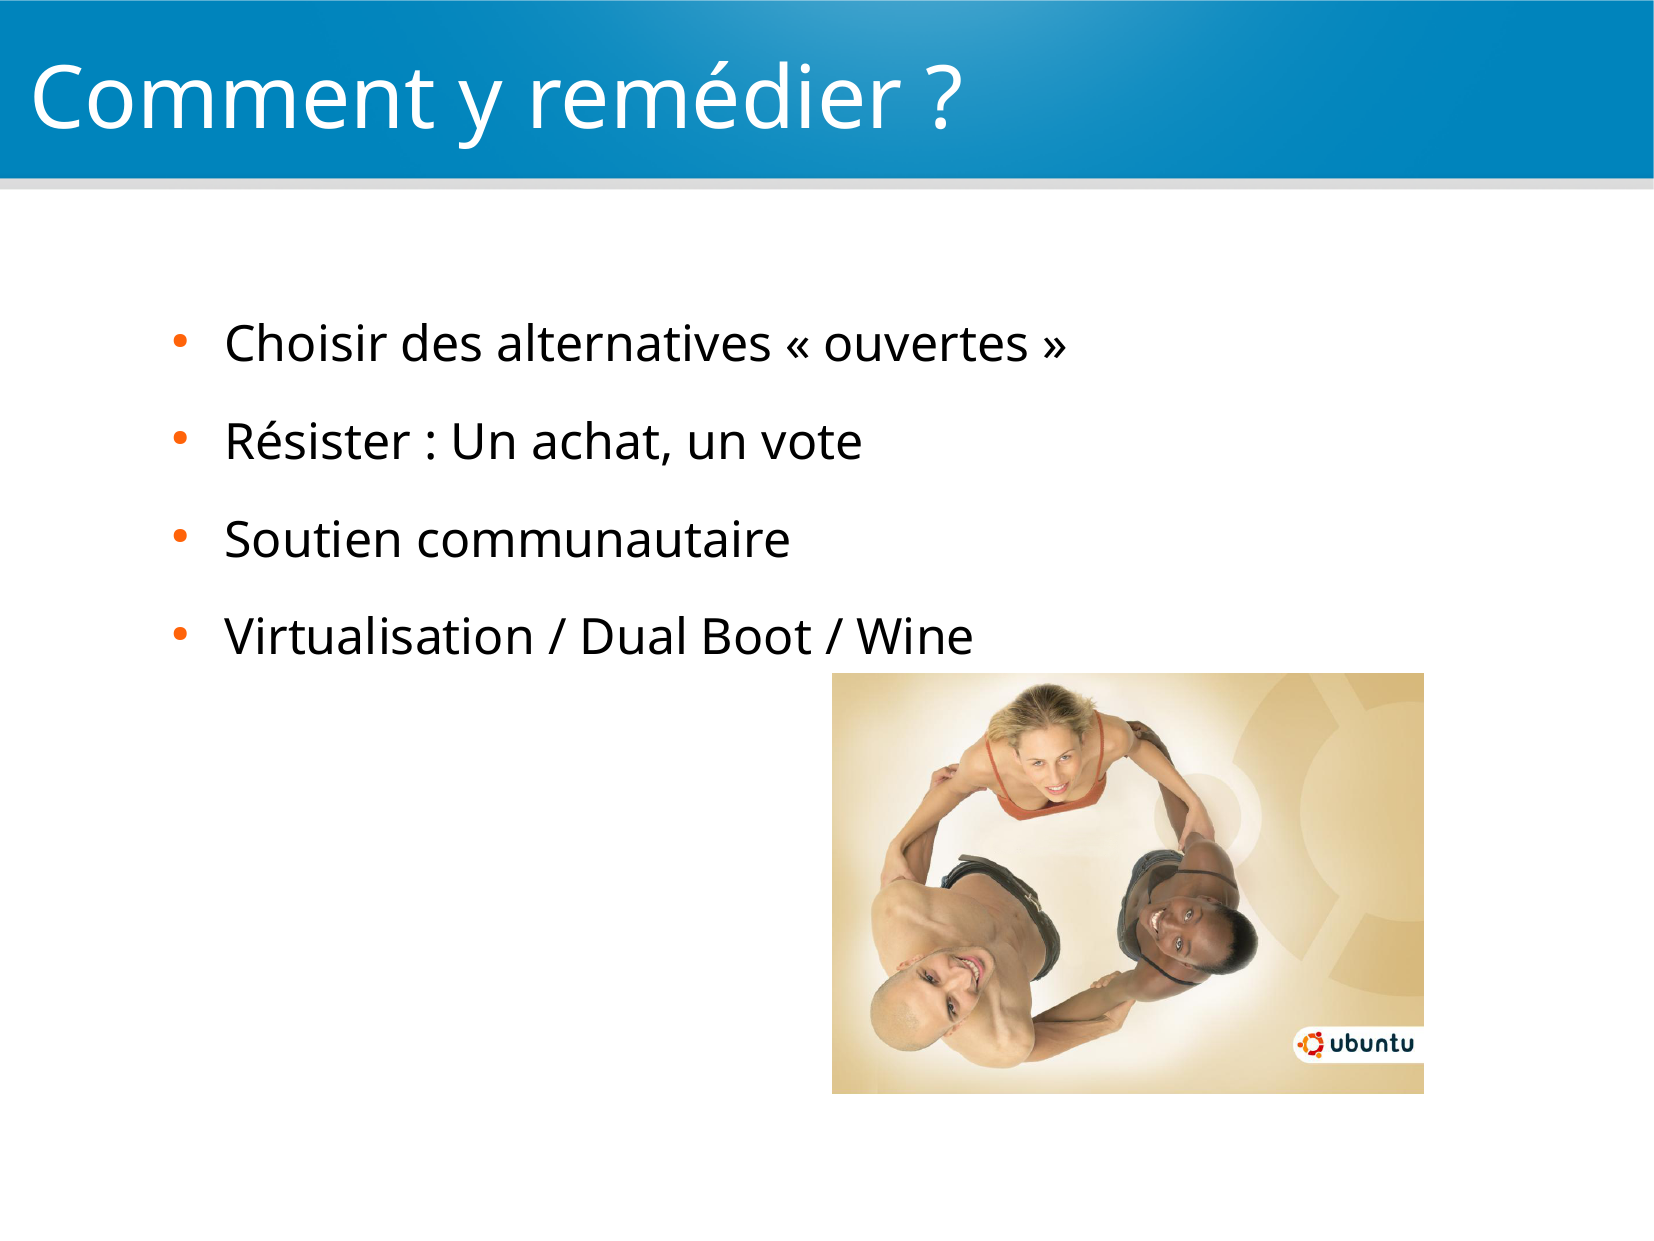

# Comment y remédier ?
Choisir des alternatives « ouvertes »
Résister : Un achat, un vote
Soutien communautaire
Virtualisation / Dual Boot / Wine